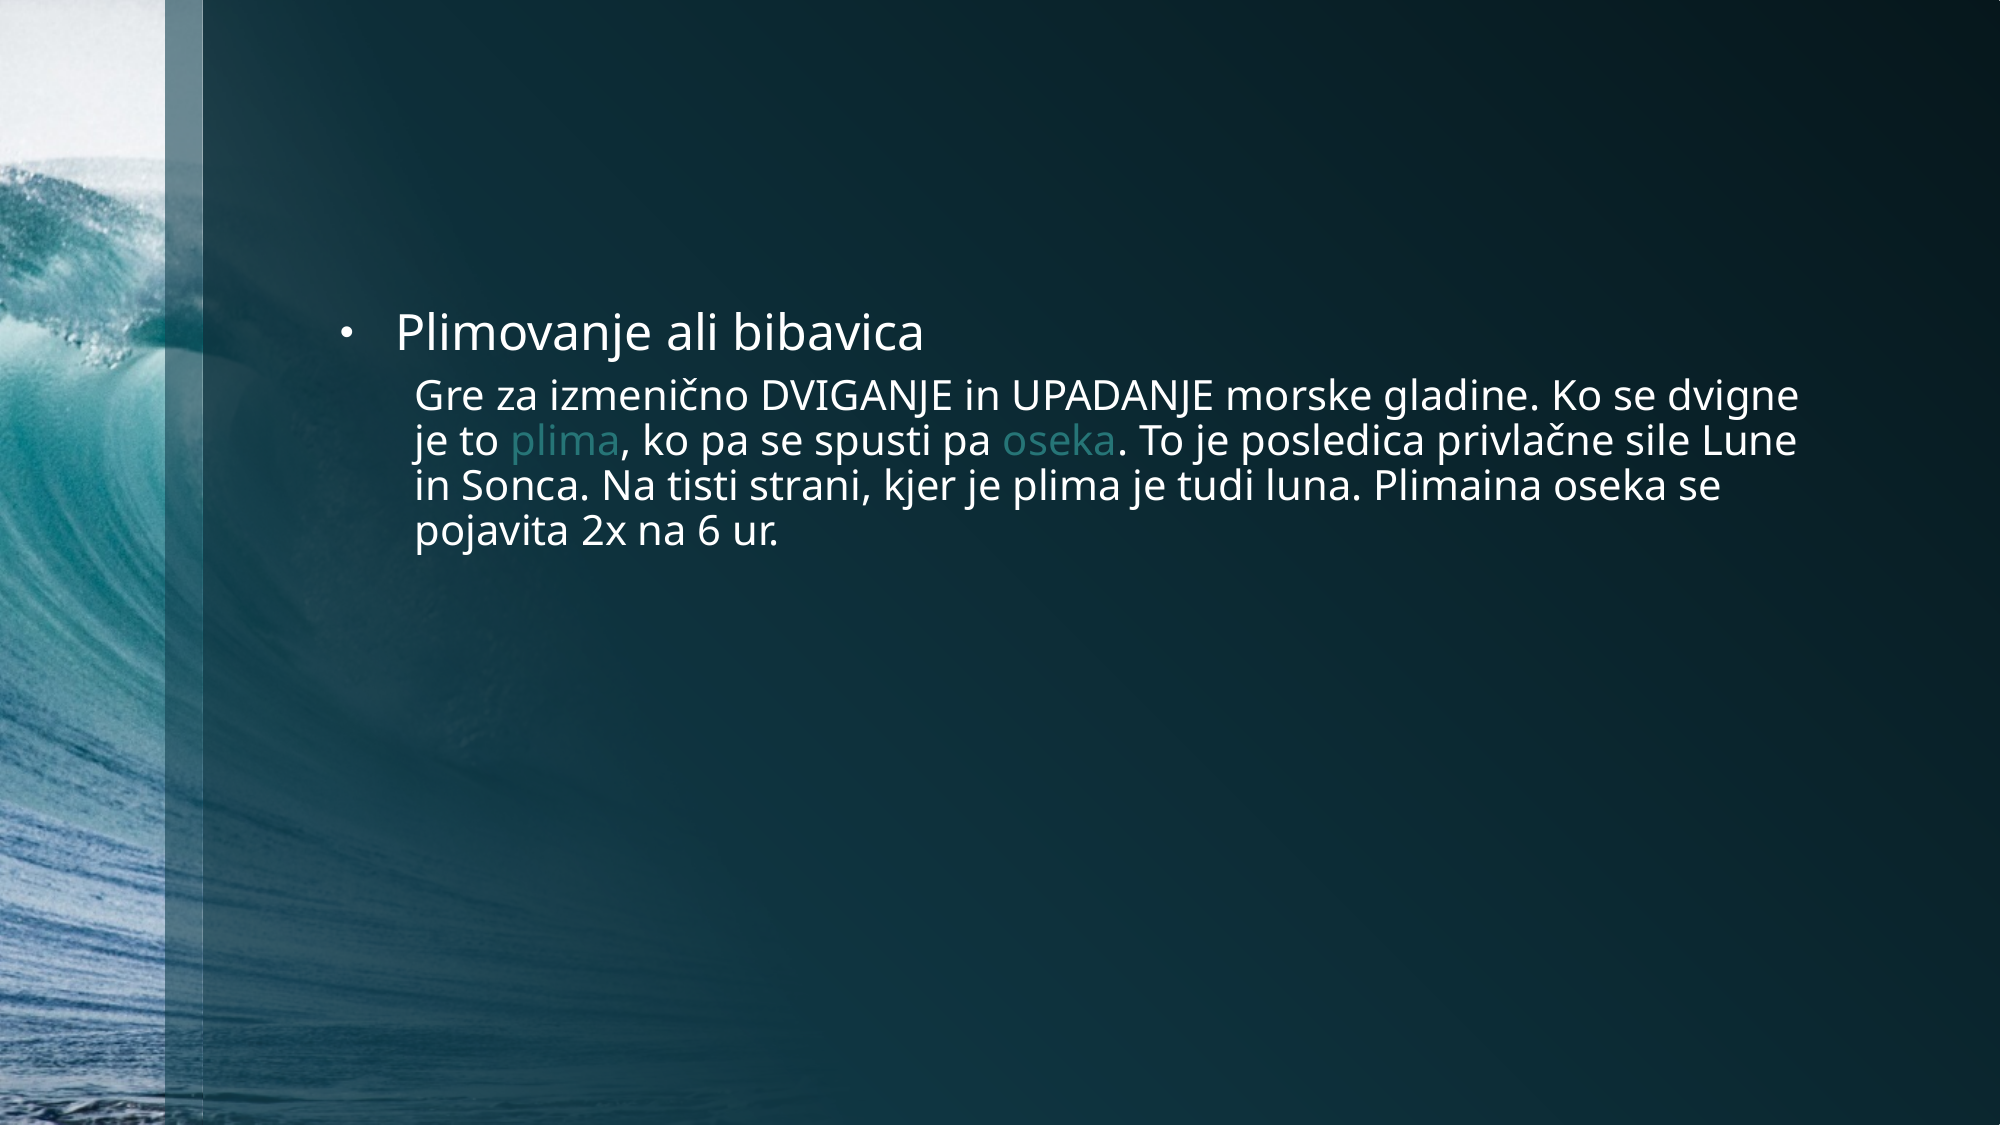

#
Plimovanje ali bibavica
Gre za izmenično DVIGANJE in UPADANJE morske gladine. Ko se dvigne je to plima, ko pa se spusti pa oseka. To je posledica privlačne sile Lune in Sonca. Na tisti strani, kjer je plima je tudi luna. Plimaina oseka se pojavita 2x na 6 ur.